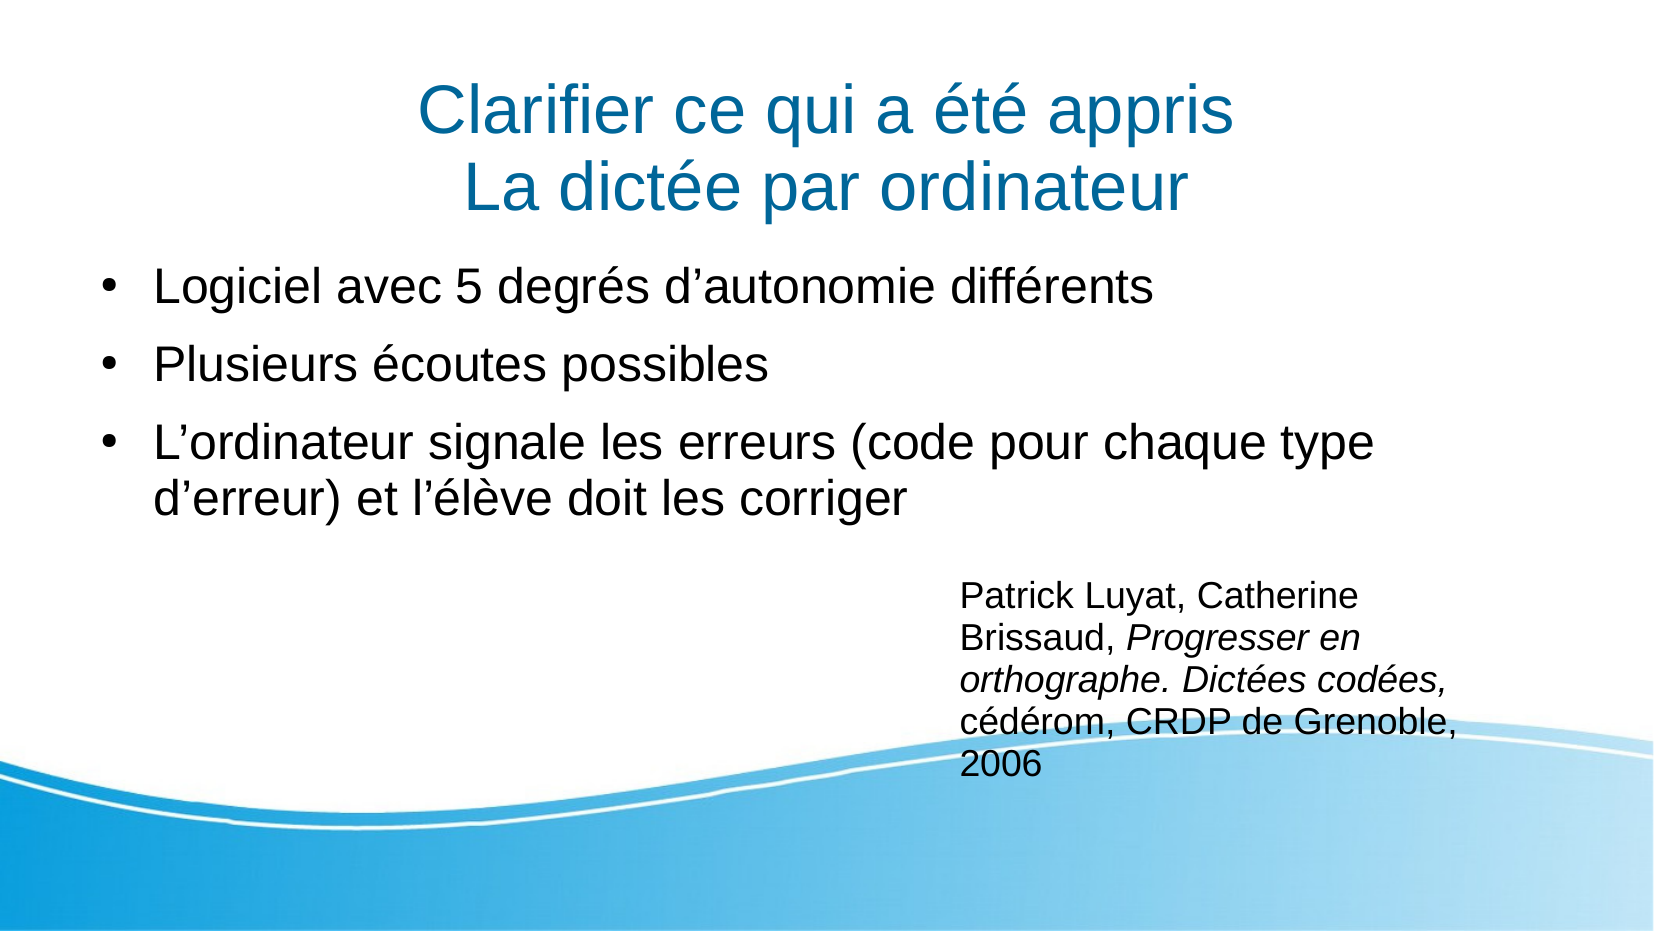

# Clarifier ce qui a été appris La dictée par ordinateur
Logiciel avec 5 degrés d’autonomie différents
Plusieurs écoutes possibles
L’ordinateur signale les erreurs (code pour chaque type d’erreur) et l’élève doit les corriger
Patrick Luyat, Catherine Brissaud, Progresser en orthographe. Dictées codées, cédérom, CRDP de Grenoble, 2006